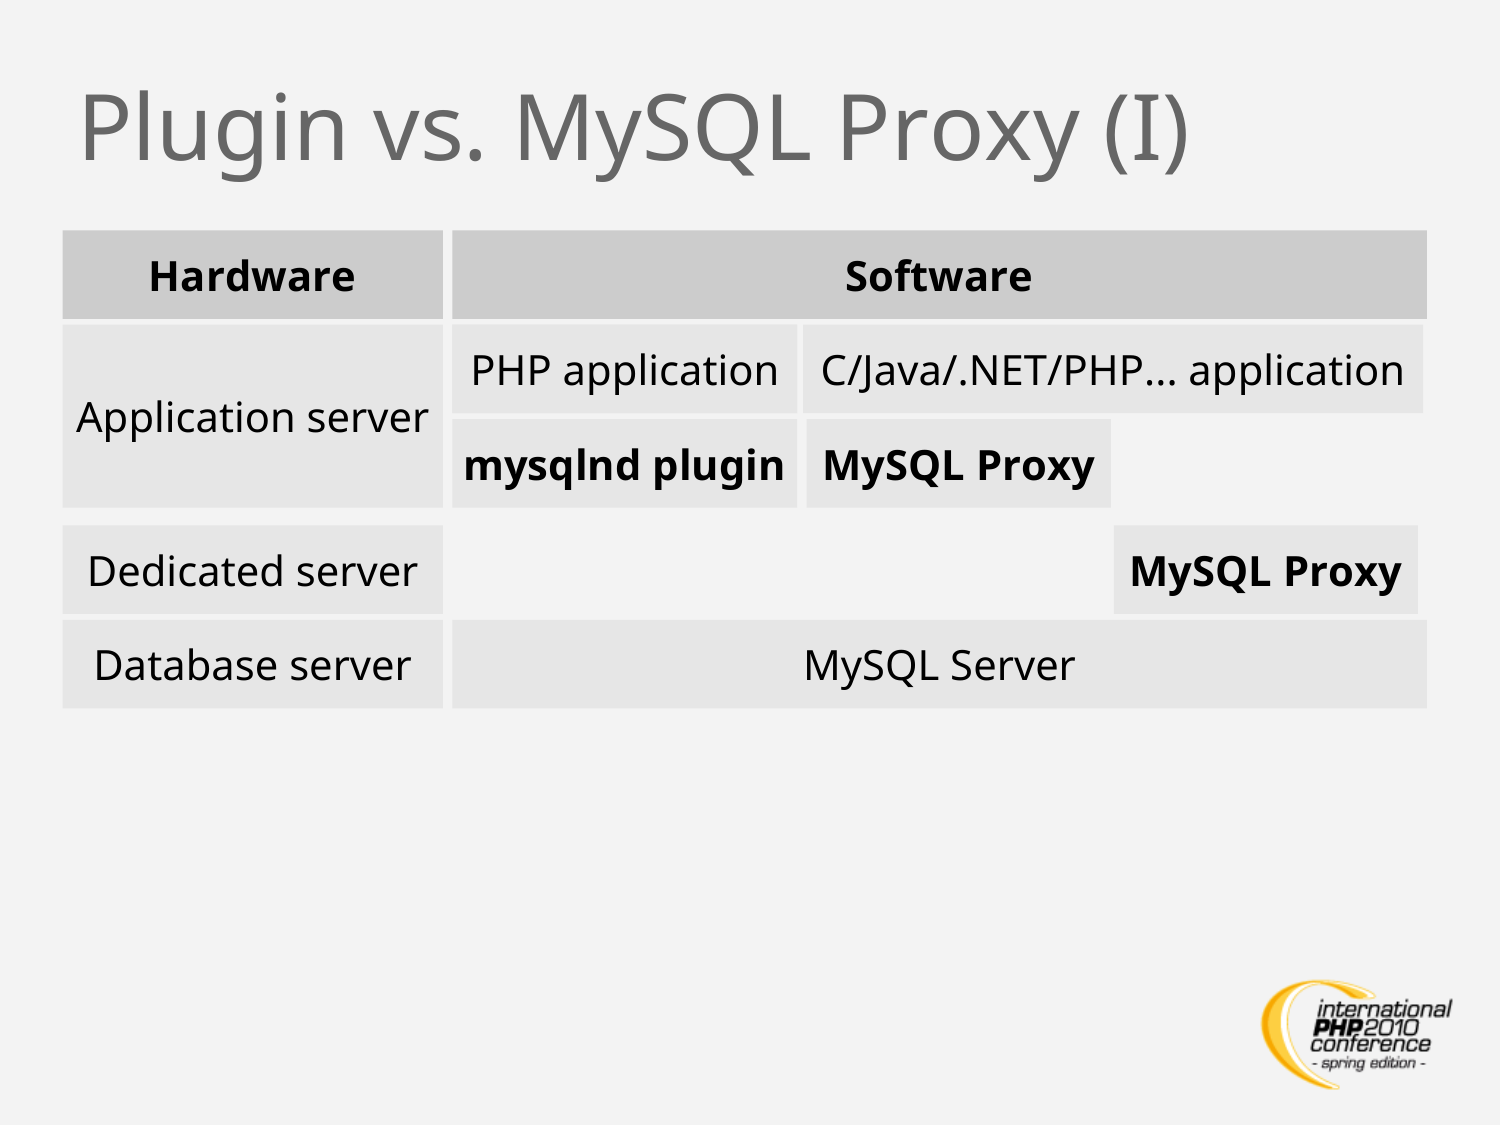

# Plugin vs. MySQL Proxy (I)
Hardware
Software
Application server
PHP application
PHP application
C/Java/.NET/PHP... application
mysqlnd plugin
MySQL Proxy
Dedicated server
MySQL Proxy
Database server
MySQL Server